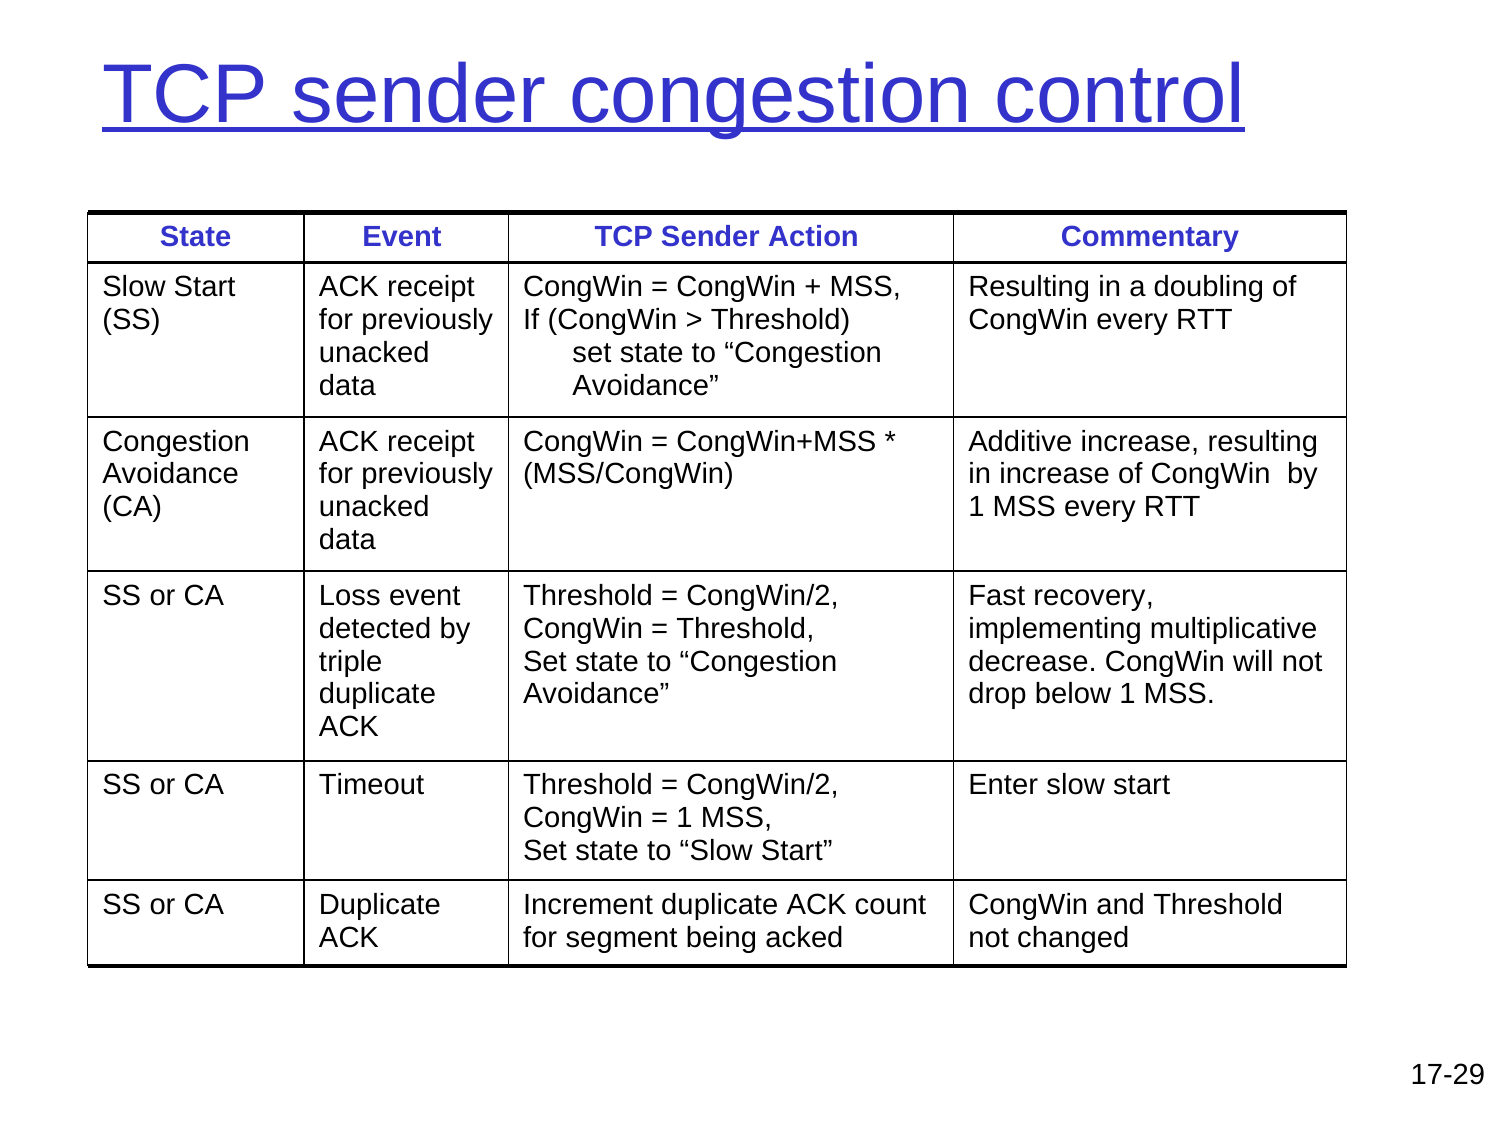

# TCP sender congestion control
State
Event
TCP Sender Action
Commentary
Slow Start (SS)
ACK receipt for previously unacked data
CongWin = CongWin + MSS,
If (CongWin > Threshold)
 set state to “Congestion Avoidance”
Resulting in a doubling of CongWin every RTT
Congestion
Avoidance (CA)
ACK receipt for previously unacked data
CongWin = CongWin+MSS * (MSS/CongWin)
Additive increase, resulting in increase of CongWin by 1 MSS every RTT
SS or CA
Loss event detected by triple duplicate ACK
Threshold = CongWin/2,
CongWin = Threshold,
Set state to “Congestion Avoidance”
Fast recovery, implementing multiplicative decrease. CongWin will not drop below 1 MSS.
SS or CA
Timeout
Threshold = CongWin/2,
CongWin = 1 MSS,
Set state to “Slow Start”
Enter slow start
SS or CA
Duplicate ACK
Increment duplicate ACK count for segment being acked
CongWin and Threshold not changed
29